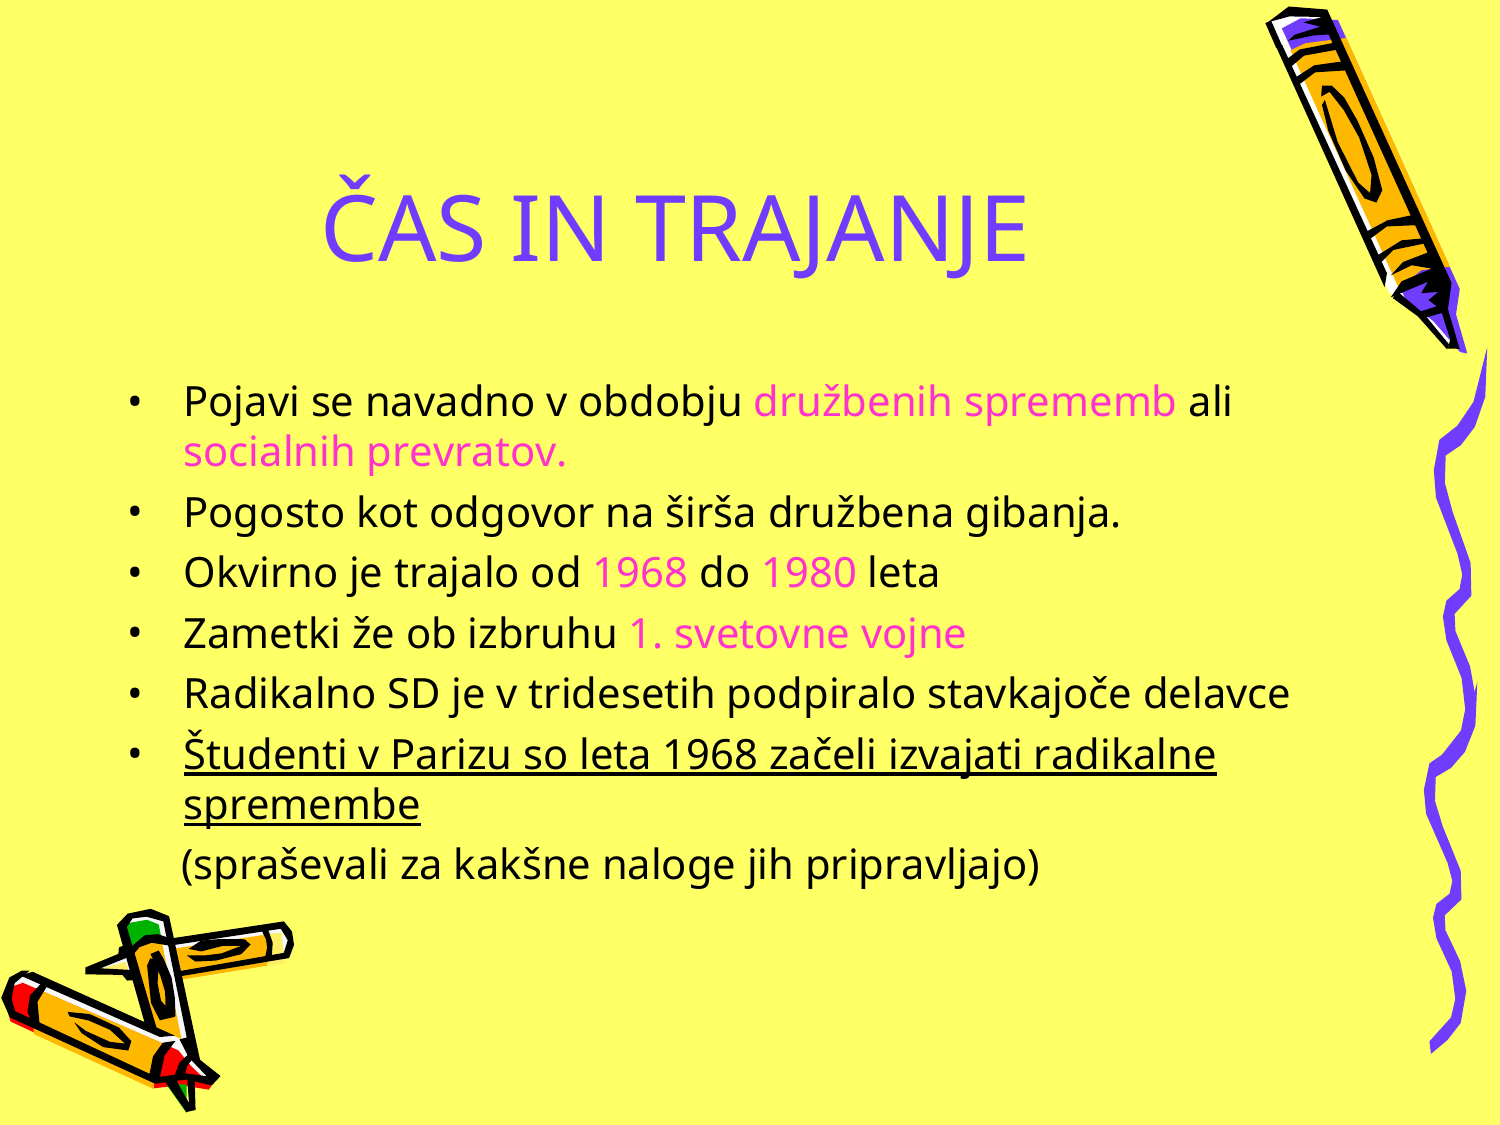

# ČAS IN TRAJANJE
Pojavi se navadno v obdobju družbenih sprememb ali socialnih prevratov.
Pogosto kot odgovor na širša družbena gibanja.
Okvirno je trajalo od 1968 do 1980 leta
Zametki že ob izbruhu 1. svetovne vojne
Radikalno SD je v tridesetih podpiralo stavkajoče delavce
Študenti v Parizu so leta 1968 začeli izvajati radikalne spremembe
 (spraševali za kakšne naloge jih pripravljajo)